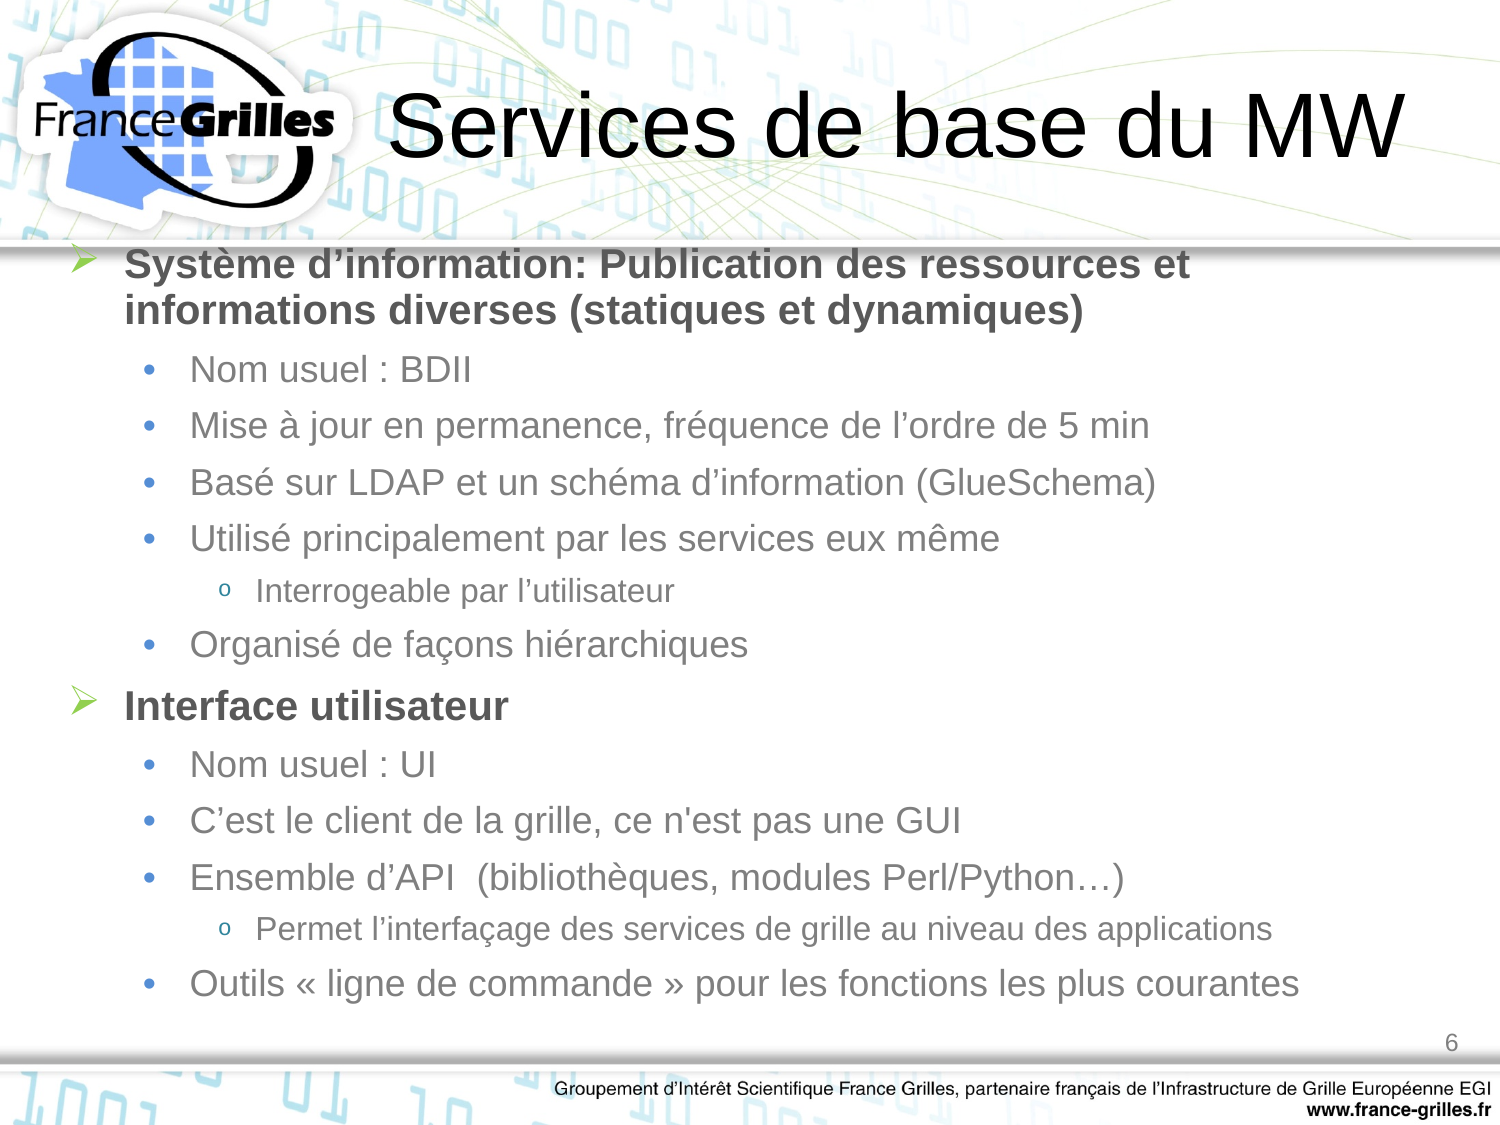

# Services de base du MW
Système d’information: Publication des ressources et informations diverses (statiques et dynamiques)
Nom usuel : BDII
Mise à jour en permanence, fréquence de l’ordre de 5 min
Basé sur LDAP et un schéma d’information (GlueSchema)
Utilisé principalement par les services eux même
Interrogeable par l’utilisateur
Organisé de façons hiérarchiques
Interface utilisateur
Nom usuel : UI
C’est le client de la grille, ce n'est pas une GUI
Ensemble d’API (bibliothèques, modules Perl/Python…)
Permet l’interfaçage des services de grille au niveau des applications
Outils « ligne de commande » pour les fonctions les plus courantes
6